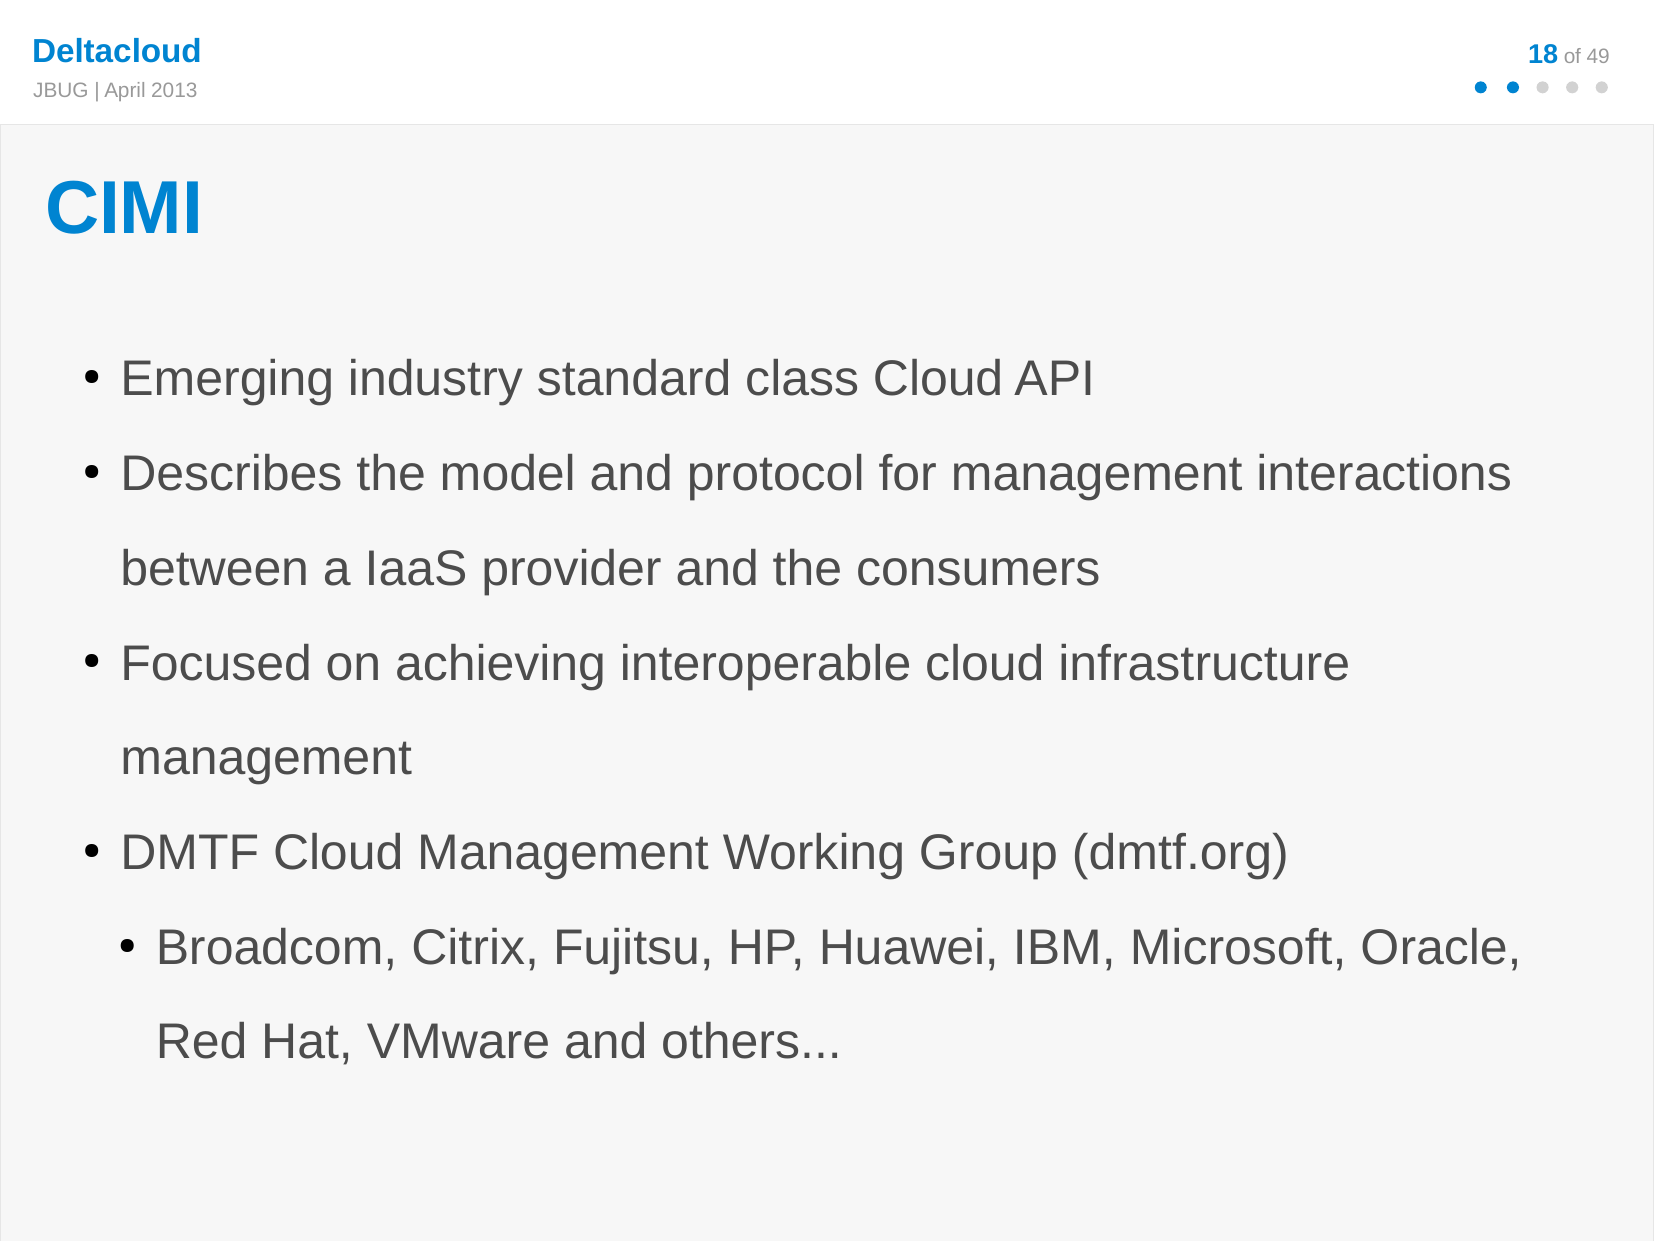

 of 49
Deltacloud
JBUG | April 2013
# CIMI
Emerging industry standard class Cloud API
Describes the model and protocol for management interactions between a IaaS provider and the consumers
Focused on achieving interoperable cloud infrastructure management
DMTF Cloud Management Working Group (dmtf.org)
Broadcom, Citrix, Fujitsu, HP, Huawei, IBM, Microsoft, Oracle, Red Hat, VMware and others...